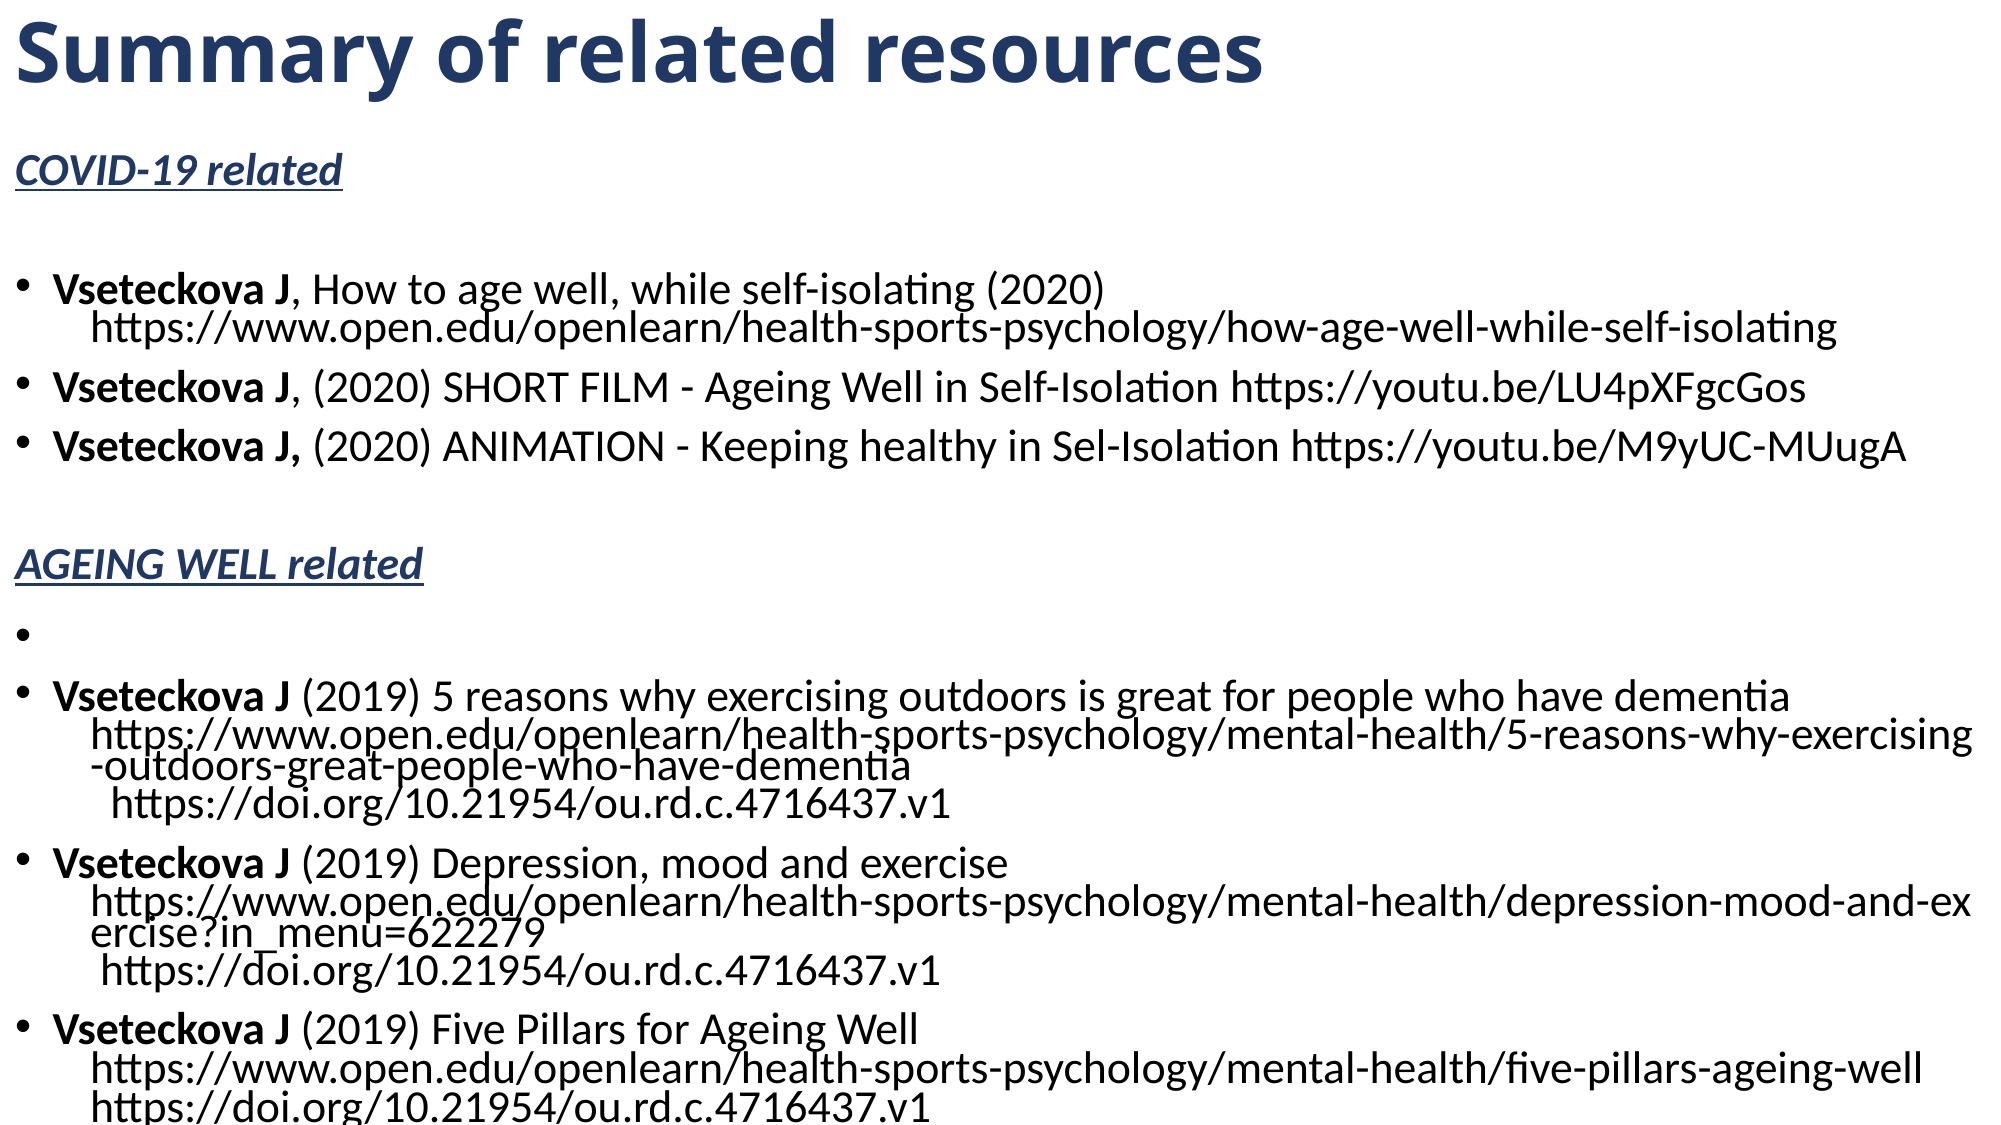

# Summary of related resources
COVID-19 related
Vseteckova J, How to age well, while self-isolating (2020) https://www.open.edu/openlearn/health-sports-psychology/how-age-well-while-self-isolating
Vseteckova J, (2020) SHORT FILM - Ageing Well in Self-Isolation https://youtu.be/LU4pXFgcGos
Vseteckova J, (2020) ANIMATION - Keeping healthy in Sel-Isolation https://youtu.be/M9yUC-MUugA
AGEING WELL related
Vseteckova J (2019) 5 reasons why exercising outdoors is great for people who have dementia https://www.open.edu/openlearn/health-sports-psychology/mental-health/5-reasons-why-exercising-outdoors-great-people-who-have-dementia  https://doi.org/10.21954/ou.rd.c.4716437.v1
Vseteckova J (2019) Depression, mood and exercise https://www.open.edu/openlearn/health-sports-psychology/mental-health/depression-mood-and-exercise?in_menu=622279 https://doi.org/10.21954/ou.rd.c.4716437.v1
Vseteckova J (2019) Five Pillars for Ageing Well https://www.open.edu/openlearn/health-sports-psychology/mental-health/five-pillars-ageing-well  https://doi.org/10.21954/ou.rd.c.4716437.v1